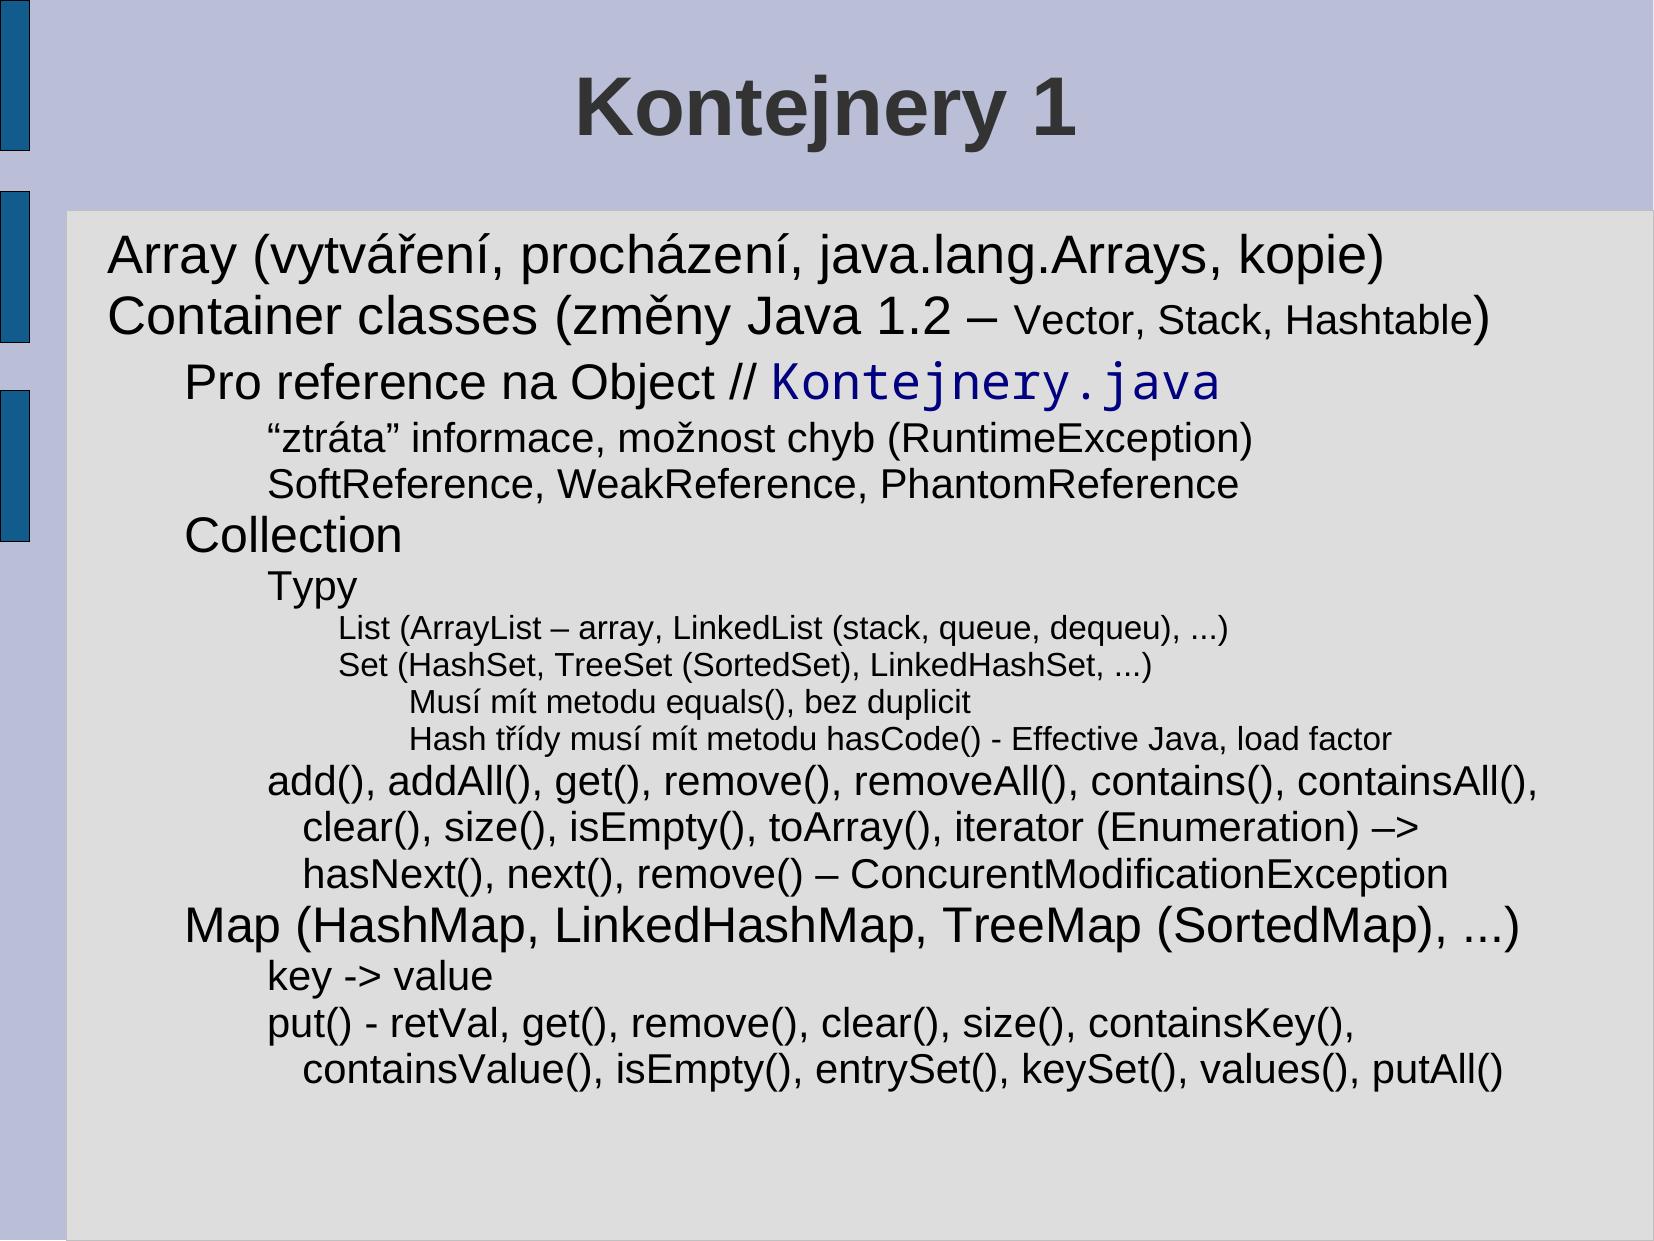

# Kontejnery 1
Array (vytváření, procházení, java.lang.Arrays, kopie)
Container classes (změny Java 1.2 – Vector, Stack, Hashtable)
Pro reference na Object // Kontejnery.java
“ztráta” informace, možnost chyb (RuntimeException)
SoftReference, WeakReference, PhantomReference
Collection
Typy
List (ArrayList – array, LinkedList (stack, queue, dequeu), ...)
Set (HashSet, TreeSet (SortedSet), LinkedHashSet, ...)
Musí mít metodu equals(), bez duplicit
Hash třídy musí mít metodu hasCode() - Effective Java, load factor
add(), addAll(), get(), remove(), removeAll(), contains(), containsAll(), clear(), size(), isEmpty(), toArray(), iterator (Enumeration) –> hasNext(), next(), remove() – ConcurentModificationException
Map (HashMap, LinkedHashMap, TreeMap (SortedMap), ...)
key -> value
put() - retVal, get(), remove(), clear(), size(), containsKey(), containsValue(), isEmpty(), entrySet(), keySet(), values(), putAll()